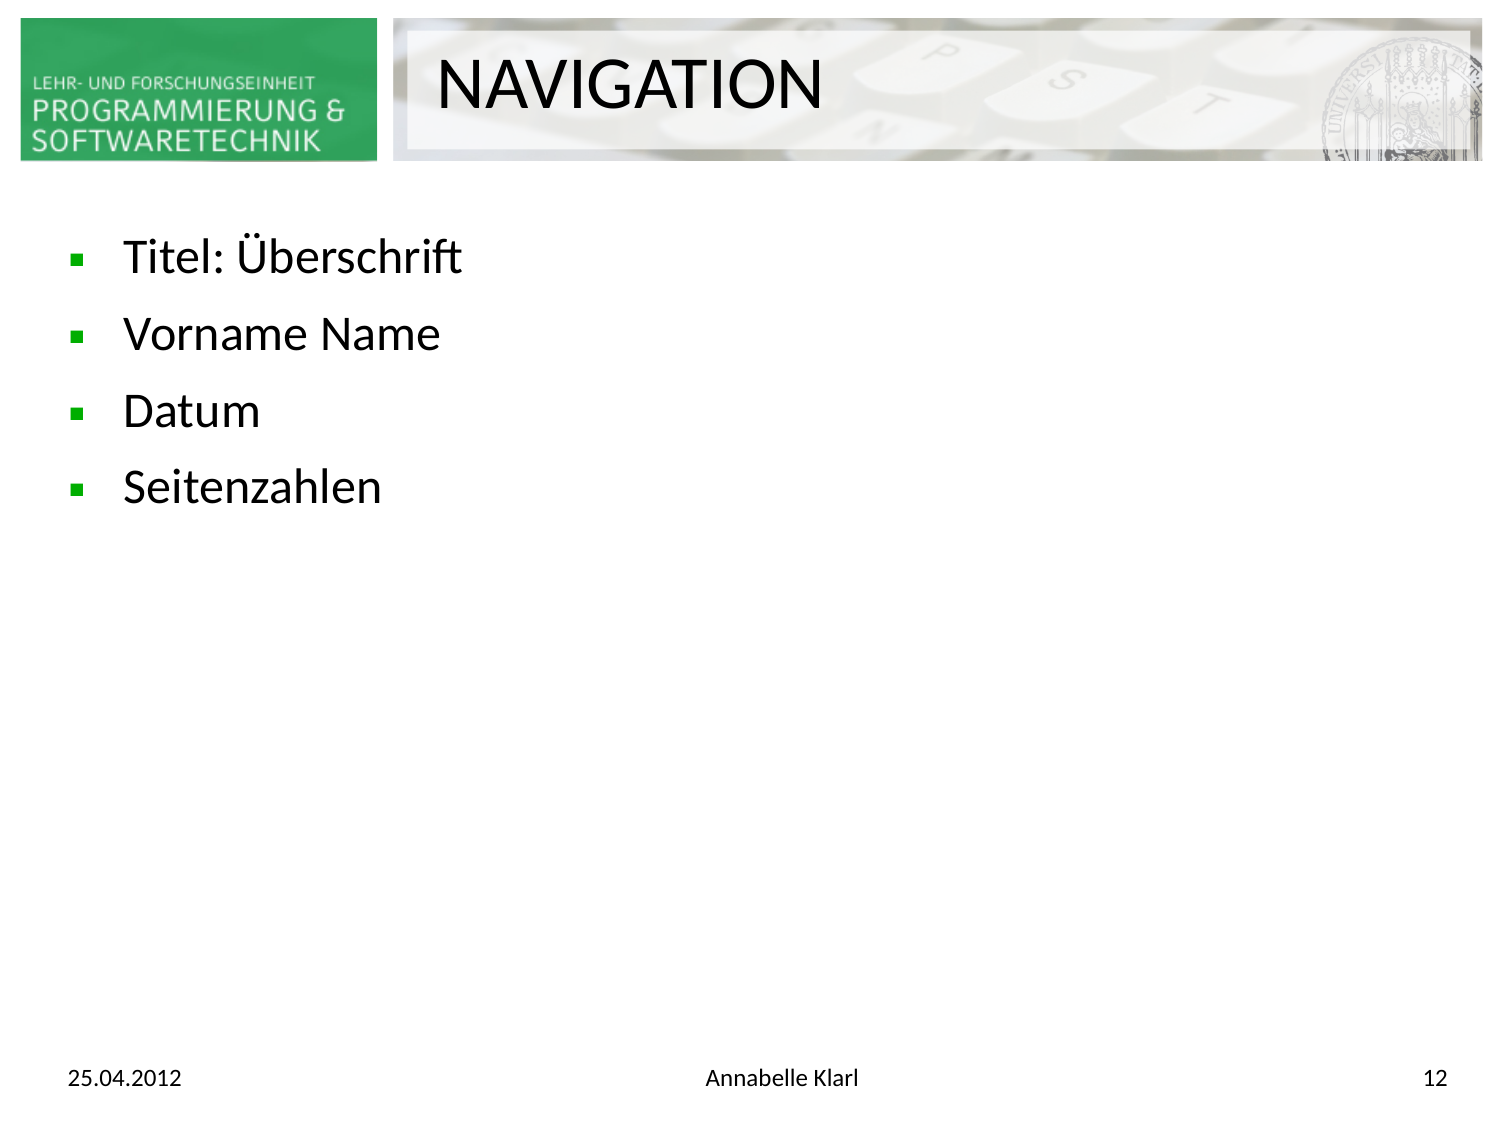

# NAVIGATION
Titel: Überschrift
Vorname Name
Datum
Seitenzahlen
12